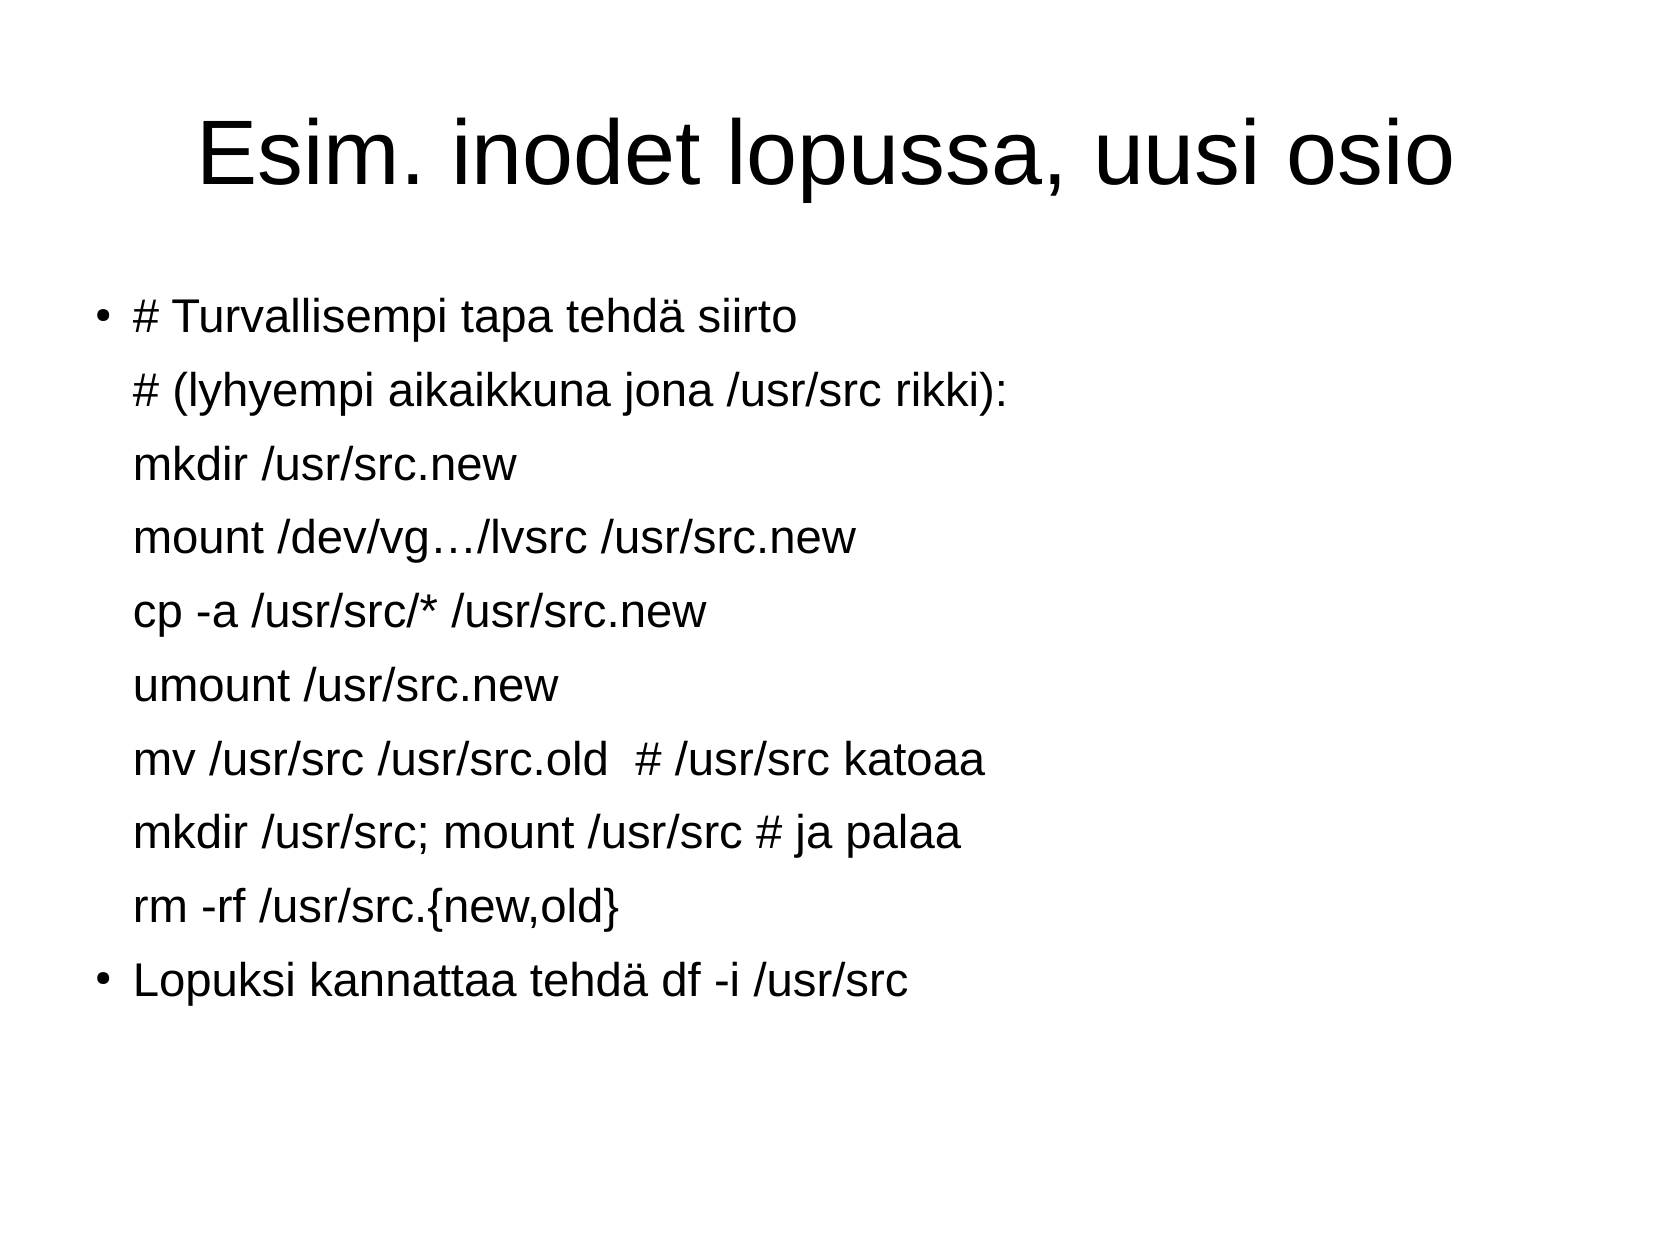

# Esim. inodet lopussa, uusi osio
# Turvallisempi tapa tehdä siirto
# (lyhyempi aikaikkuna jona /usr/src rikki):
mkdir /usr/src.new
mount /dev/vg…/lvsrc /usr/src.new
cp -a /usr/src/* /usr/src.new
umount /usr/src.new
mv /usr/src /usr/src.old # /usr/src katoaa
mkdir /usr/src; mount /usr/src # ja palaa
rm -rf /usr/src.{new,old}
Lopuksi kannattaa tehdä df -i /usr/src